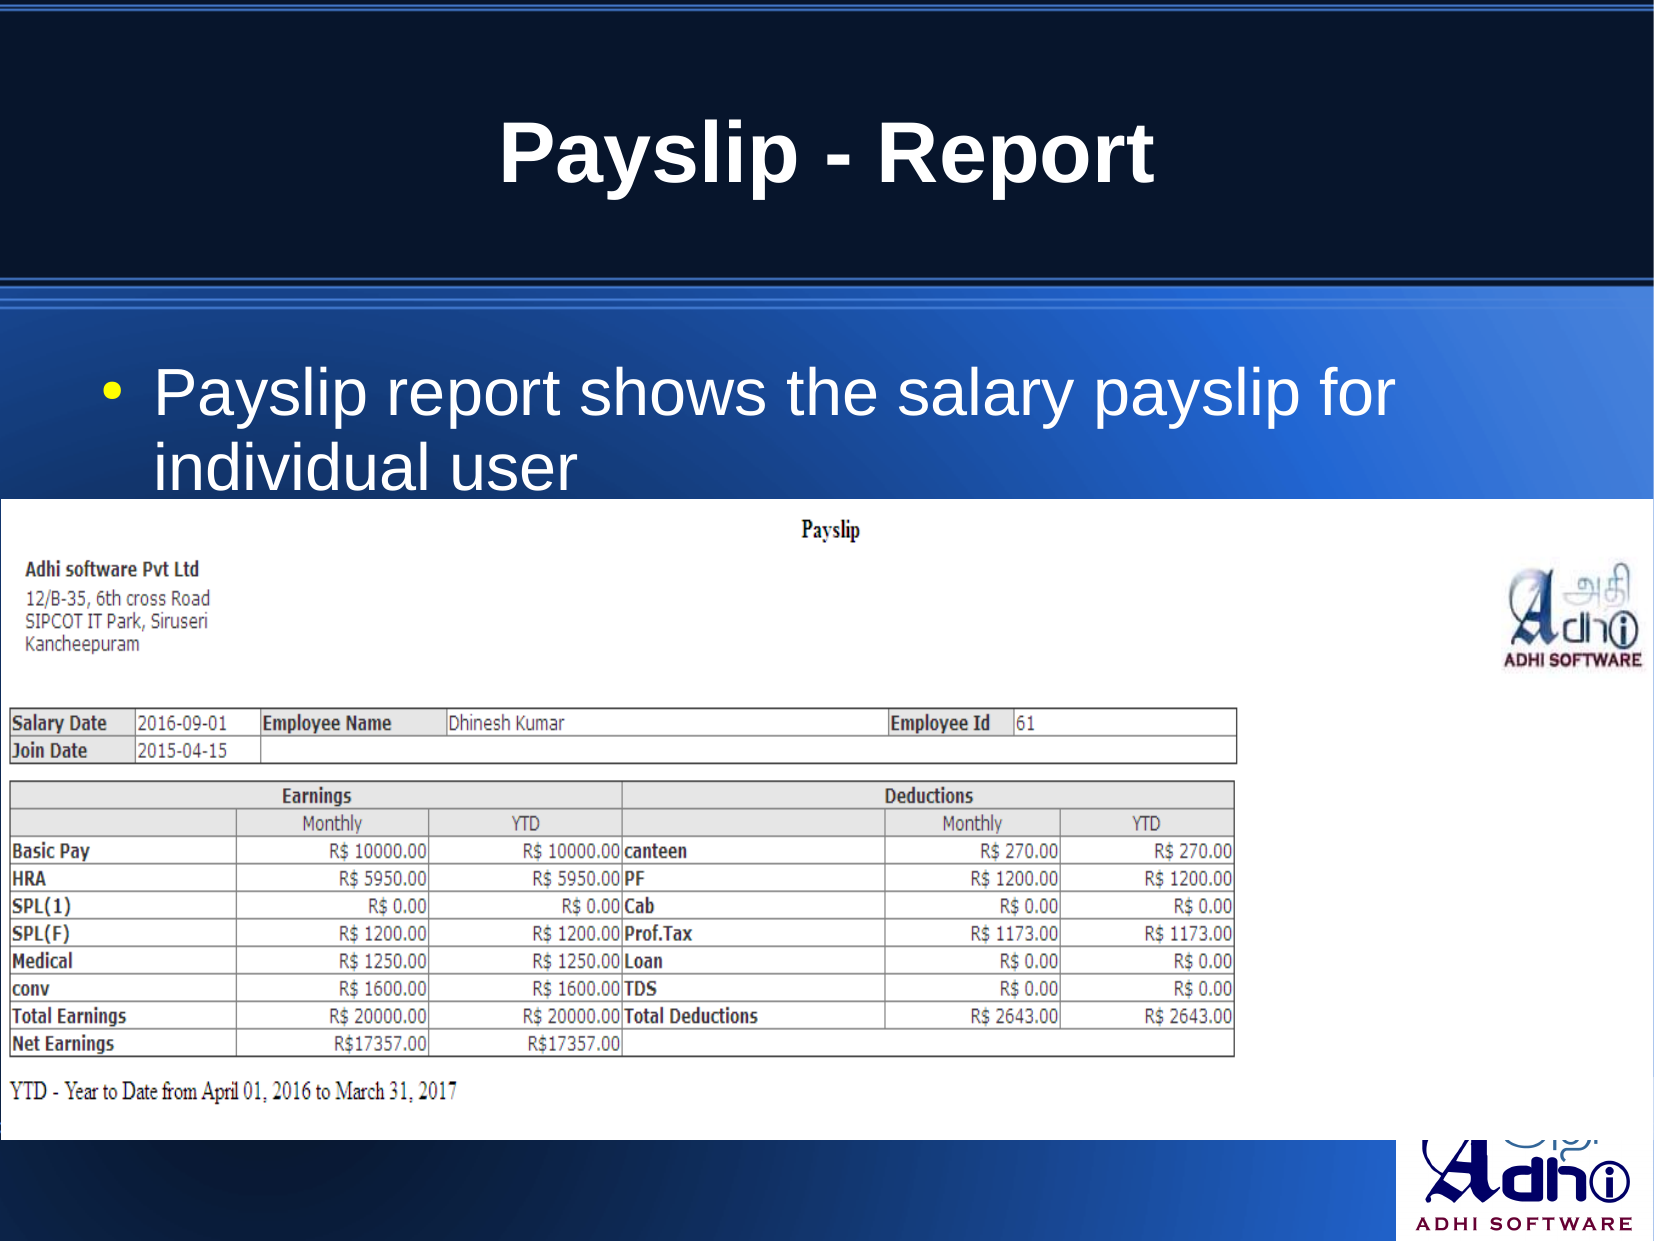

# Payslip - Report
Payslip report shows the salary payslip for individual user